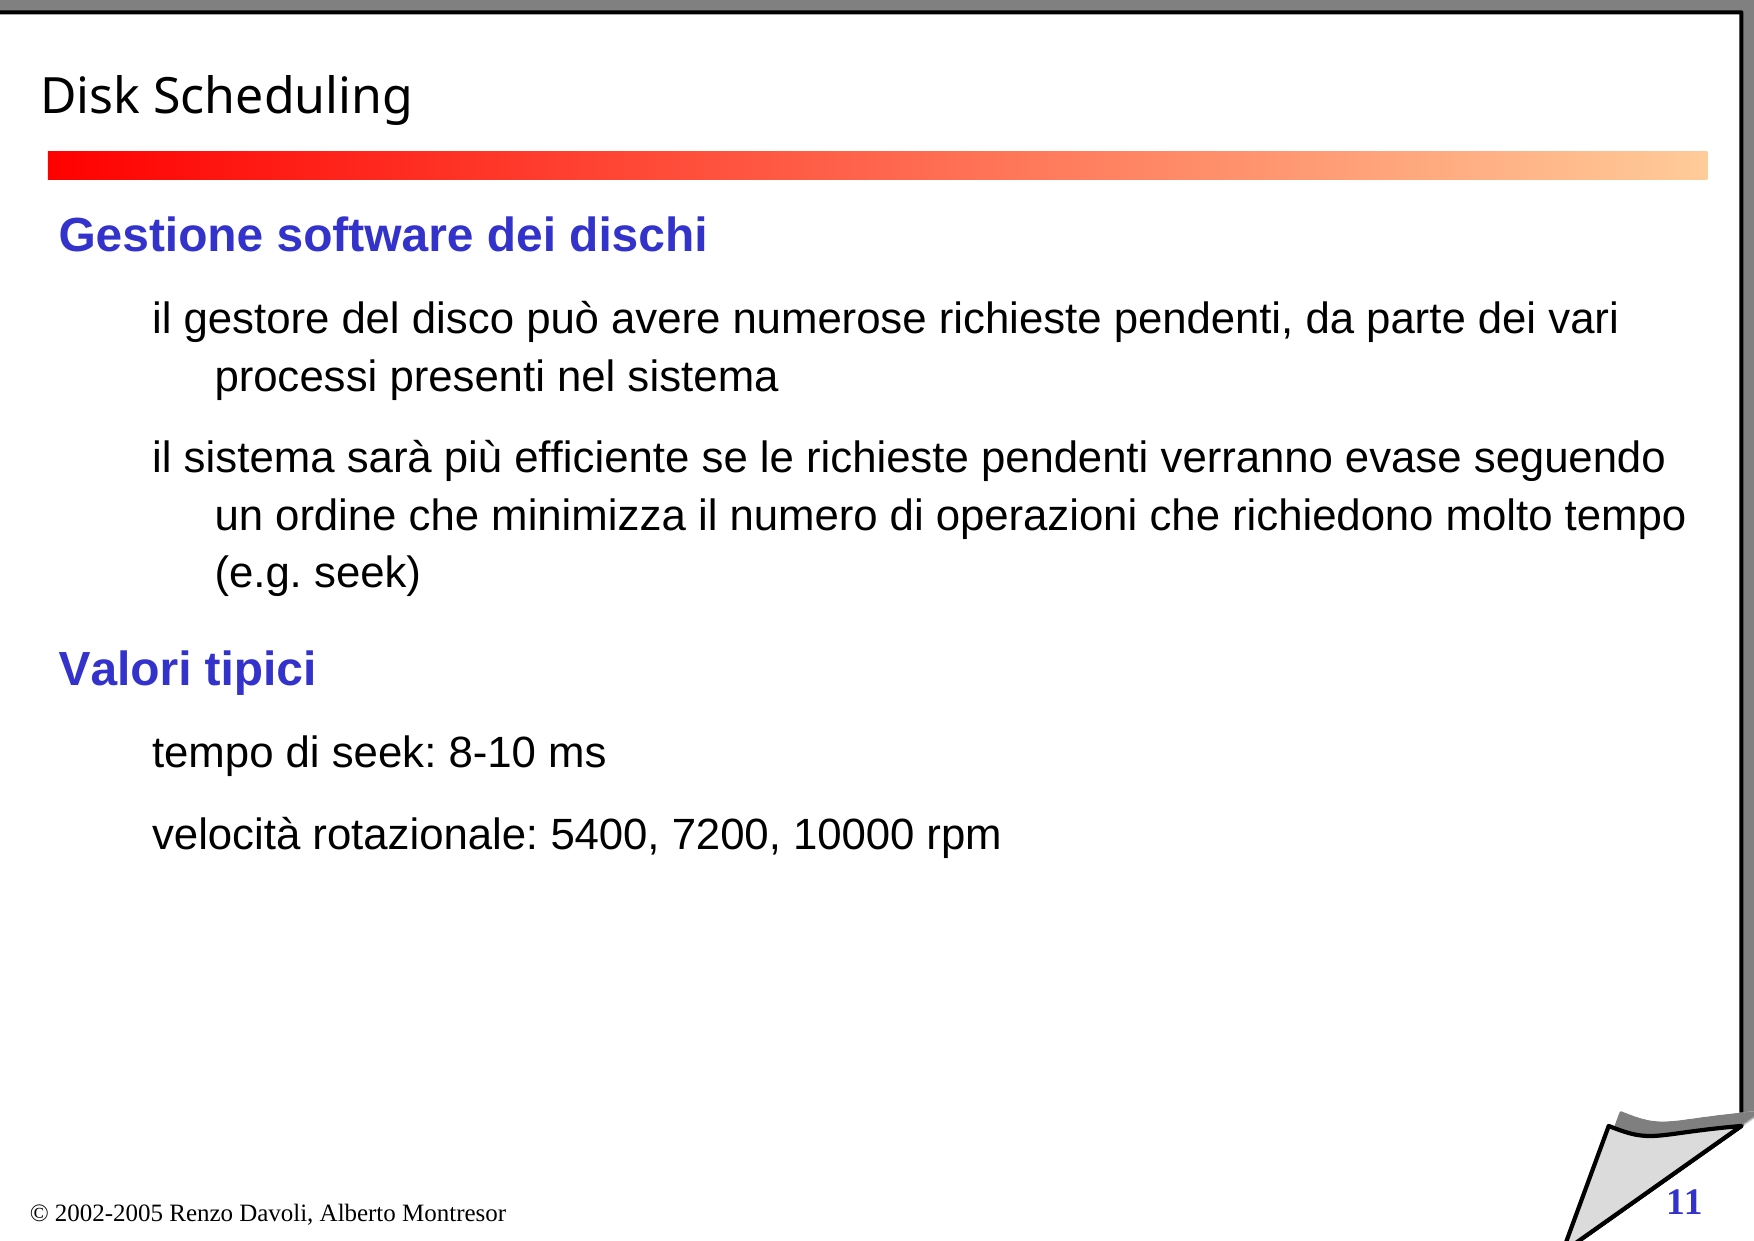

# Disk Scheduling
Gestione software dei dischi
il gestore del disco può avere numerose richieste pendenti, da parte dei vari processi presenti nel sistema
il sistema sarà più efficiente se le richieste pendenti verranno evase seguendo un ordine che minimizza il numero di operazioni che richiedono molto tempo (e.g. seek)
Valori tipici
tempo di seek: 8-10 ms
velocità rotazionale: 5400, 7200, 10000 rpm